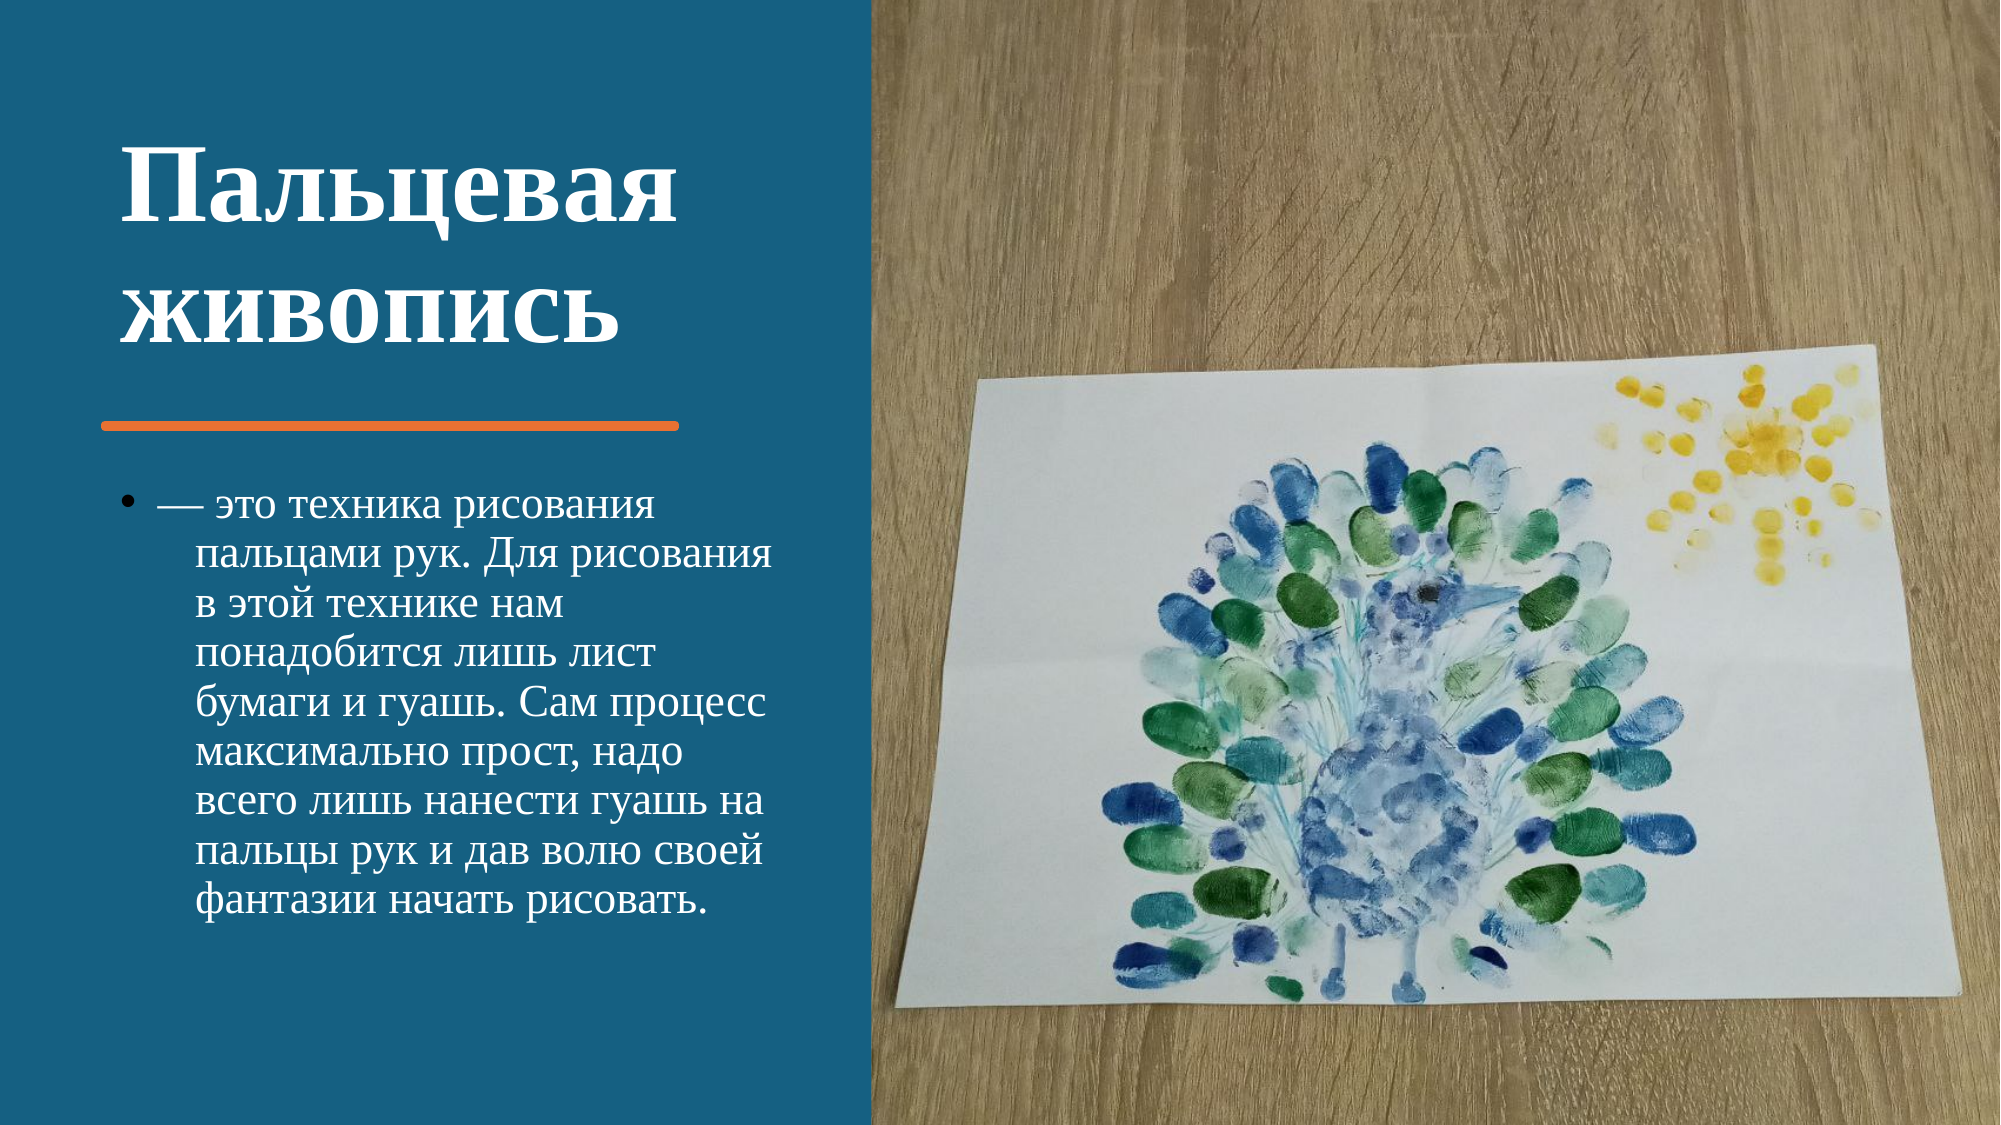

# Пальцевая живопись
— это техника рисования пальцами рук. Для рисования в этой технике нам понадобится лишь лист бумаги и гуашь. Сам процесс максимально прост, надо всего лишь нанести гуашь на пальцы рук и дав волю своей фантазии начать рисовать.